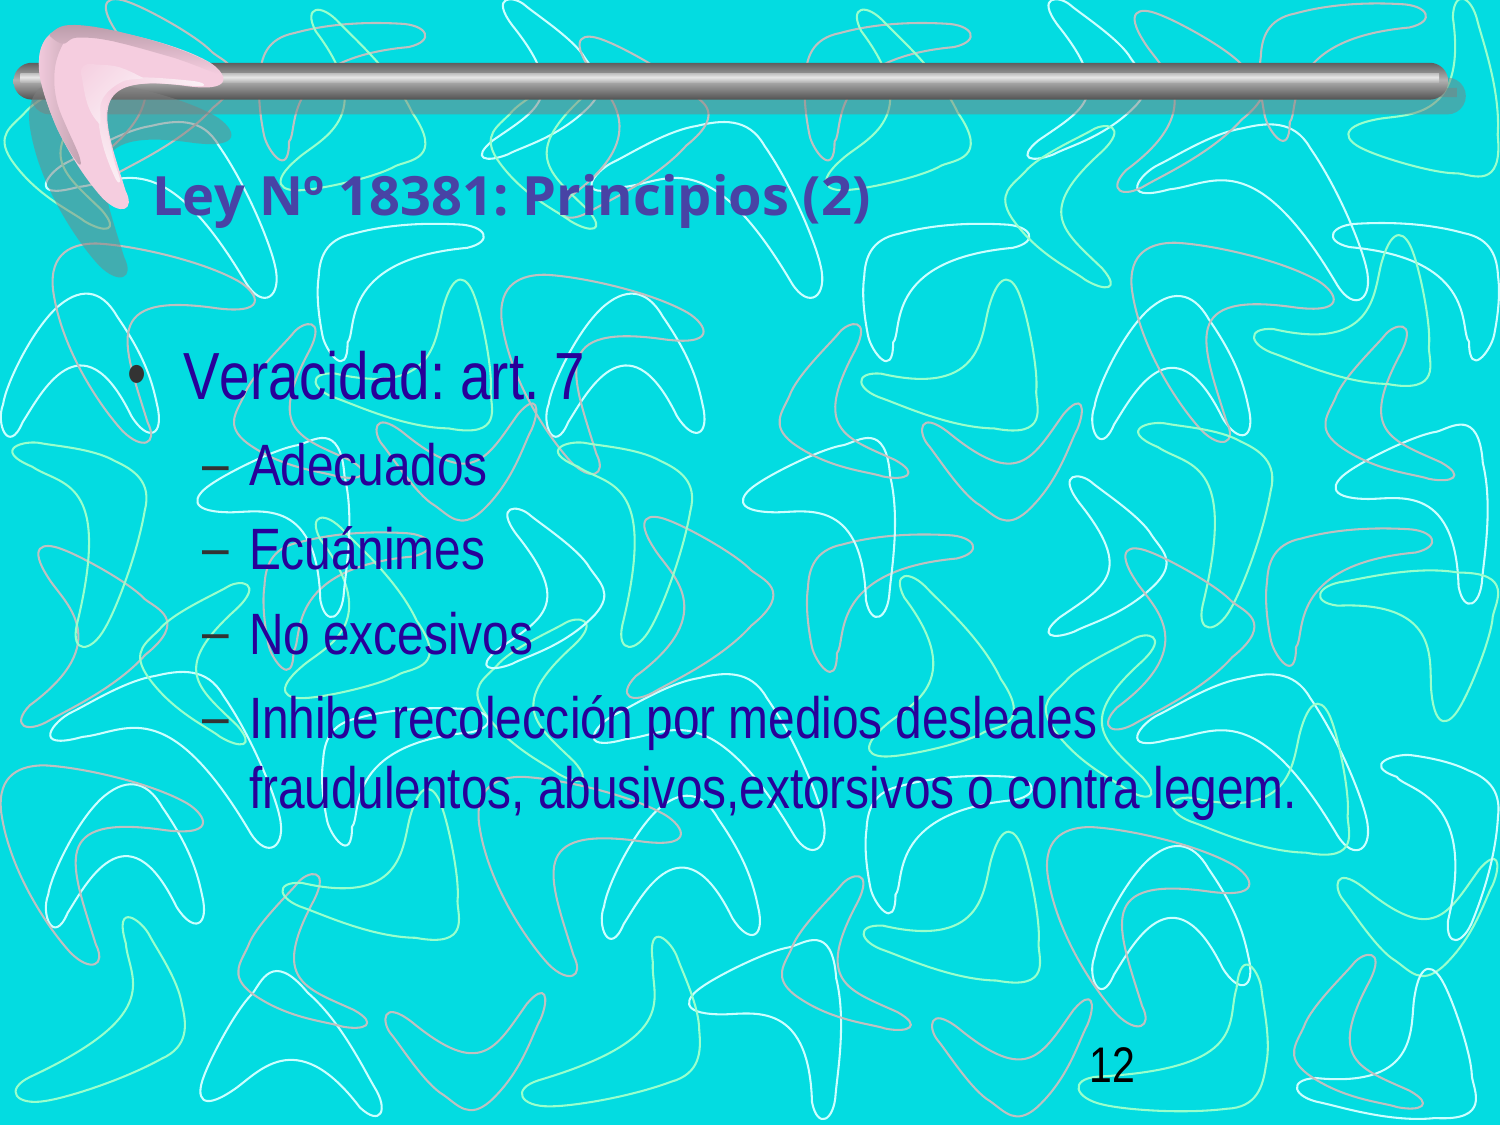

# Ley Nº 18381: Principios (2)
Veracidad: art. 7
Adecuados
Ecuánimes
No excesivos
Inhibe recolección por medios desleales fraudulentos, abusivos,extorsivos o contra legem.
12